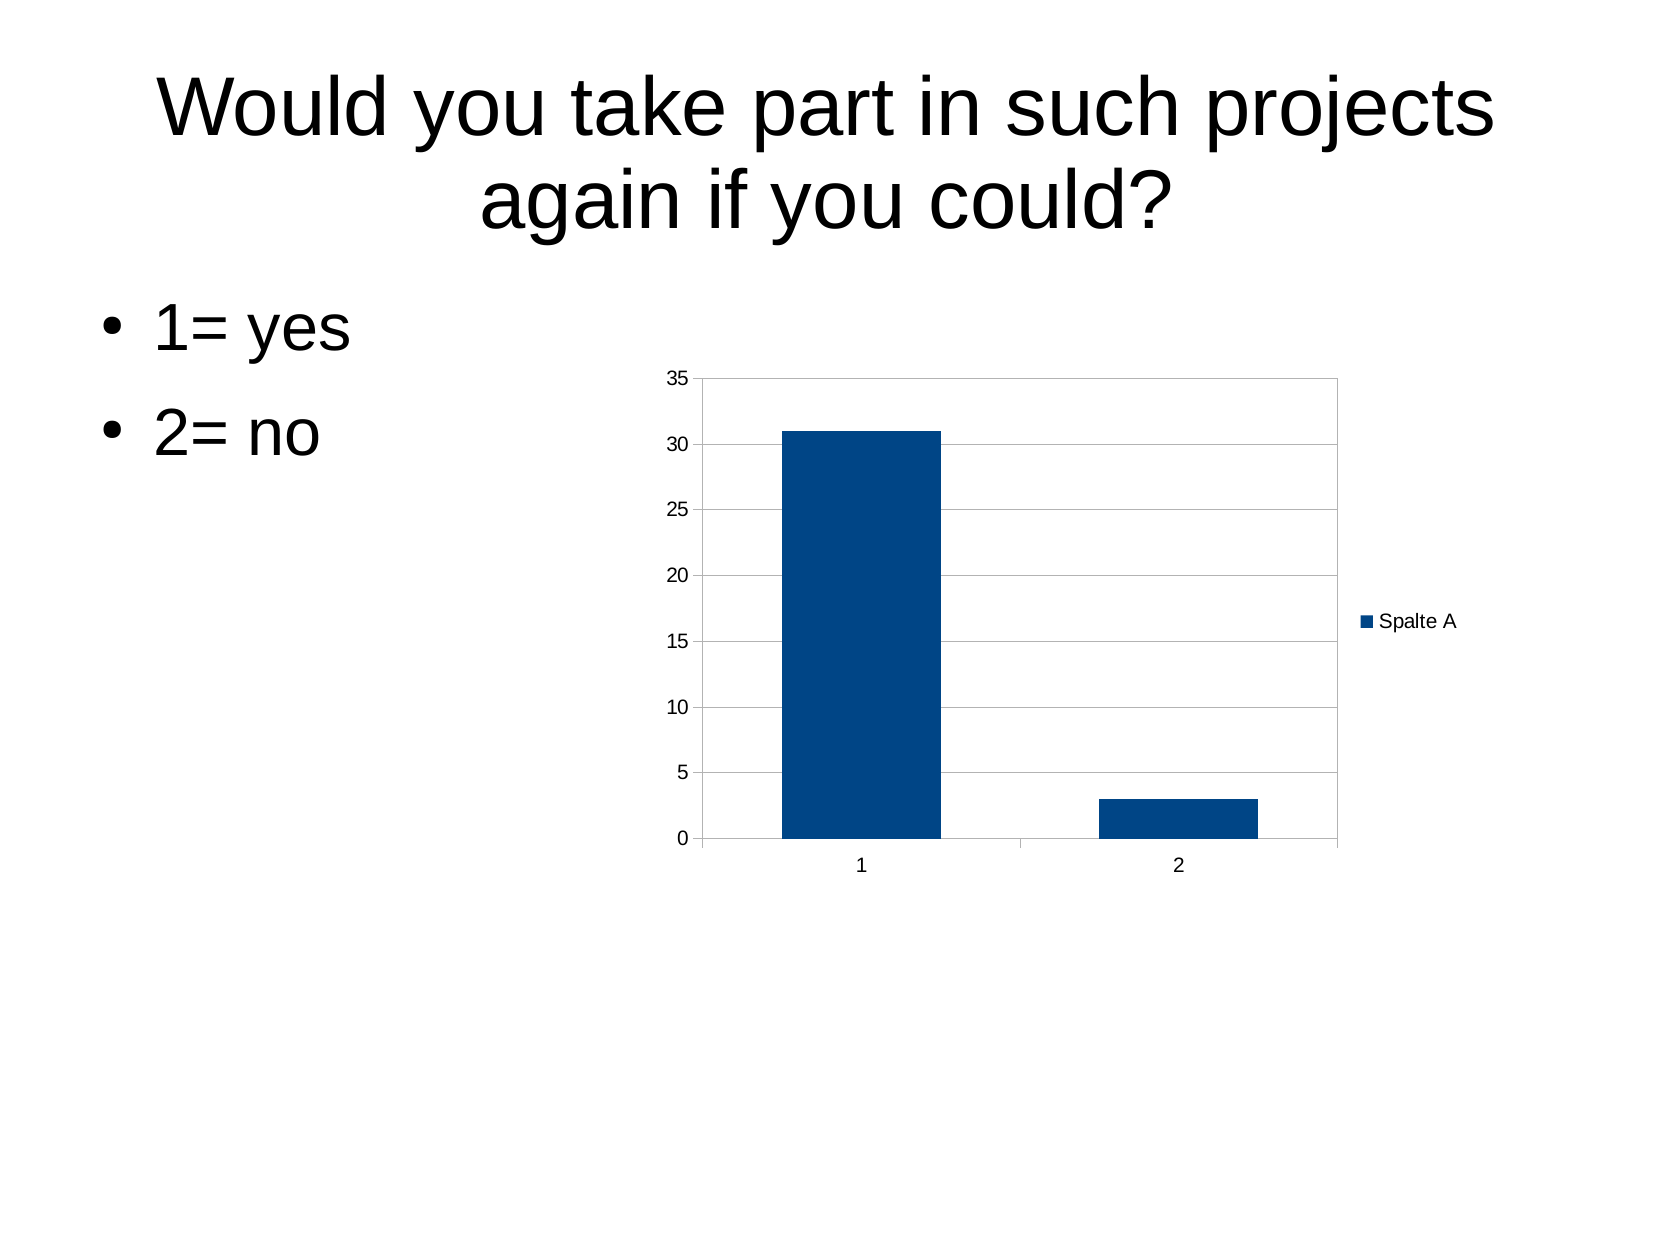

# Would you take part in such projects again if you could?
1= yes
2= no
### Chart
| Category | Spalte A |
|---|---|
| 1 | 31.0 |
| 2 | 3.0 |